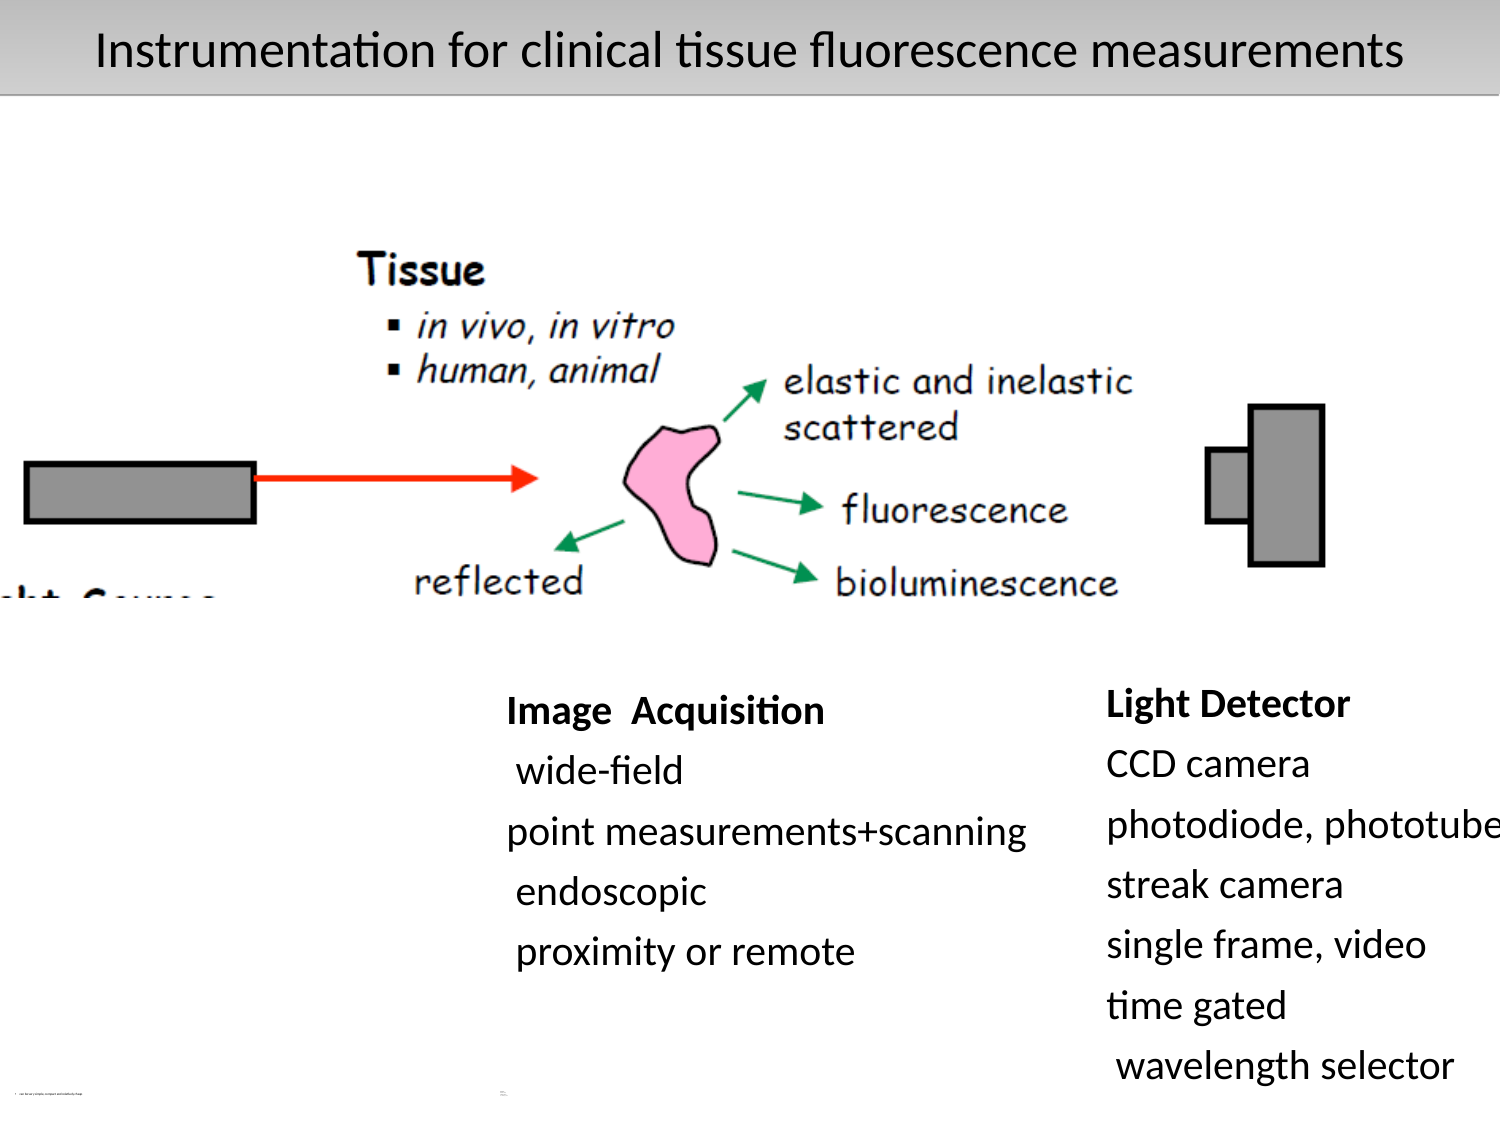

# Instrumentation for clinical tissue fluorescence measurements
Light Detector
CCD camera
photodiode, phototube
streak camera
single frame, video
time gated
 wavelength selector
Image Acquisition
 wide-field
point measurements+scanning
 endoscopic
 proximity or remote
can be very simple, compact and relatively cheap
Light Source
lasers, LEDs, lamps
wavelength selectors
cw, oscillatory, pulsed